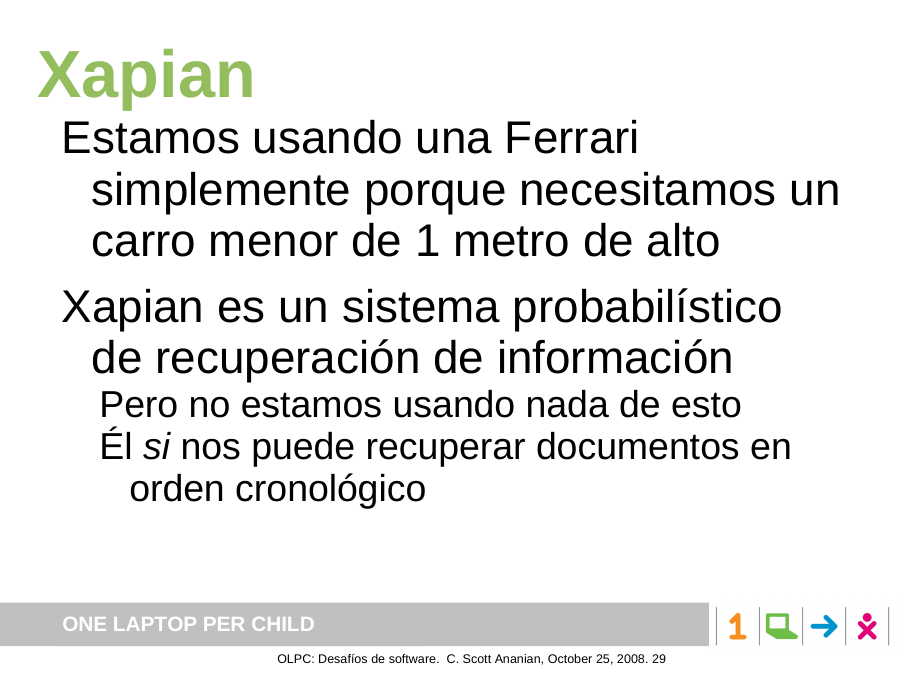

# Xapian
Estamos usando una Ferrari simplemente porque necesitamos un carro menor de 1 metro de alto
Xapian es un sistema probabilístico de recuperación de información
Pero no estamos usando nada de esto
Él si nos puede recuperar documentos en orden cronológico